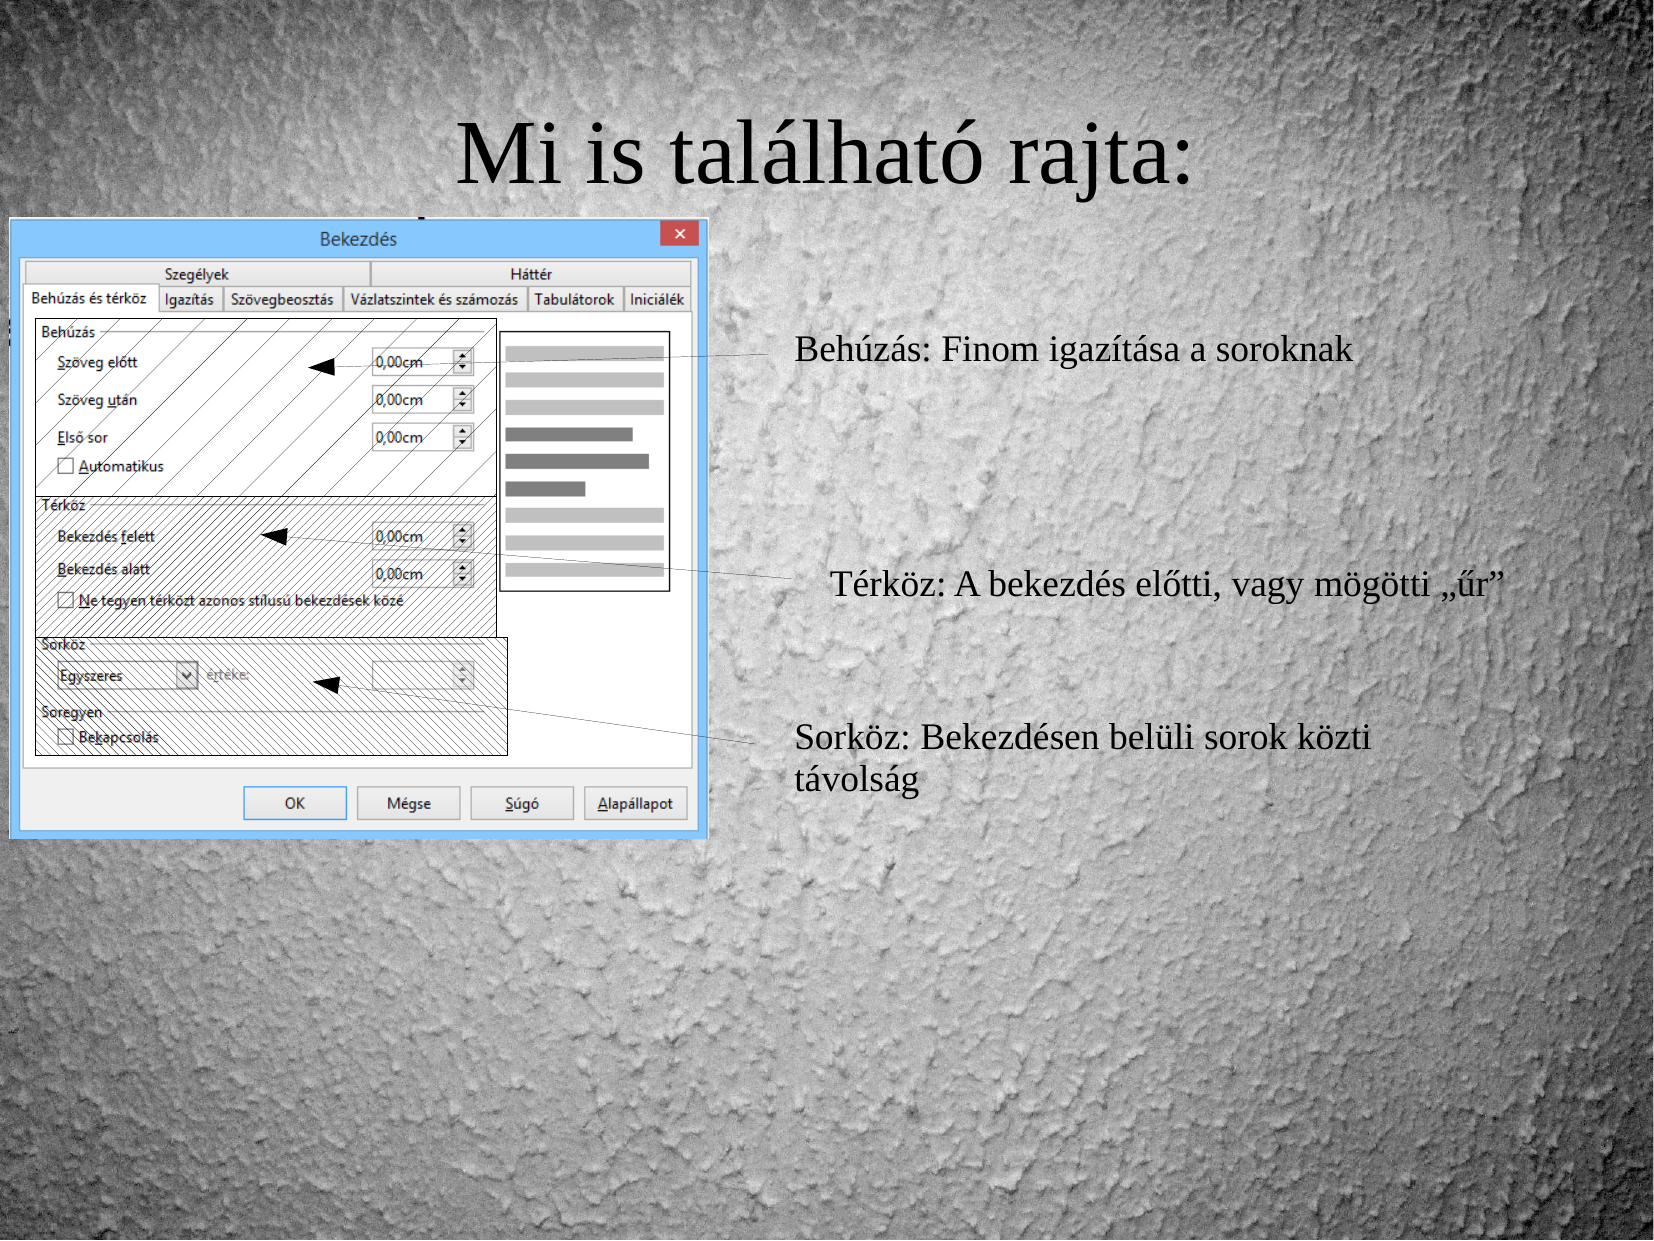

# Mi is található rajta:
Behúzás: Finom igazítása a soroknak
Térköz: A bekezdés előtti, vagy mögötti „űr”
Sorköz: Bekezdésen belüli sorok közti távolság